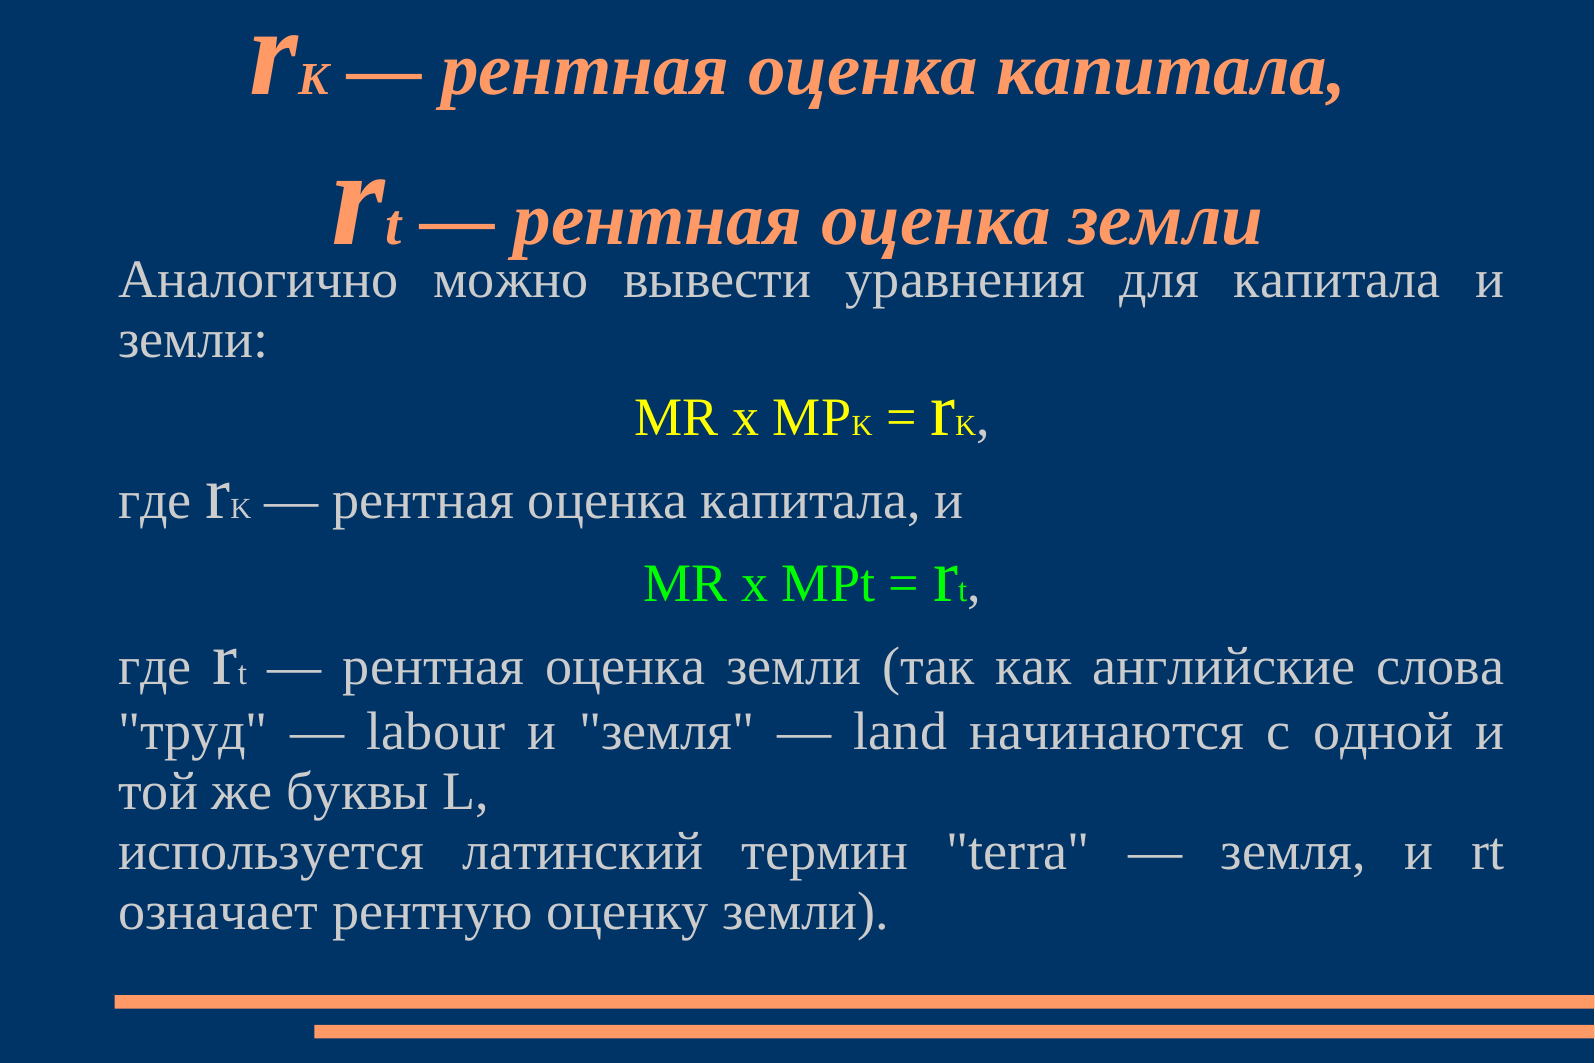

# rK — рентная оценка капитала, rt — рентная оценка земли
Аналогично можно вывести уравнения для капитала и земли:
MR х МРK = rK,
где rK — рентная оценка капитала, и
 MR х MPt = rt,
где rt — рентная оценка земли (так как английские слова "труд" — labour и "земля" — land начинаются с одной и той же буквы L,
используется латинский термин "terra" — земля, и rt означает рентную оценку земли).